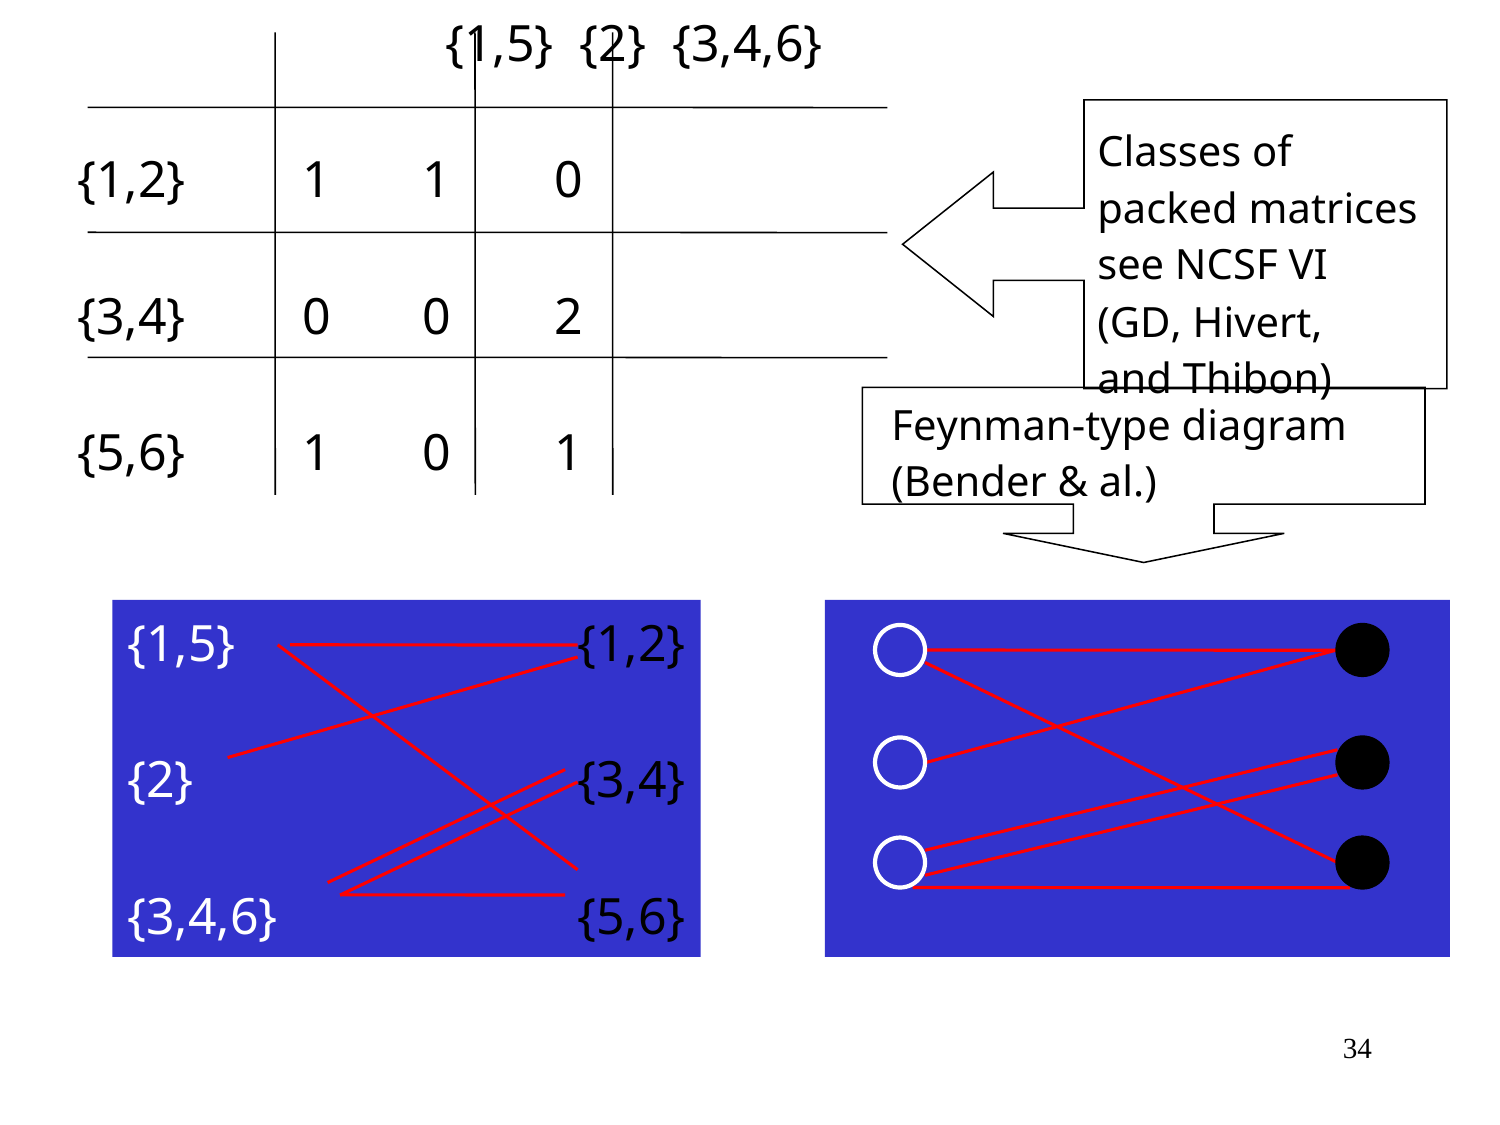

{1,5} {2} {3,4,6}
{1,2} 1 1 0
{3,4} 0 0 2
{5,6} 1 0 1
Classes of
packed matrices
see NCSF VI
(GD, Hivert,
and Thibon)
Feynman-type diagram
(Bender & al.)
{1,5}			{1,2}
{2}			{3,4}
{3,4,6}		{5,6}
34